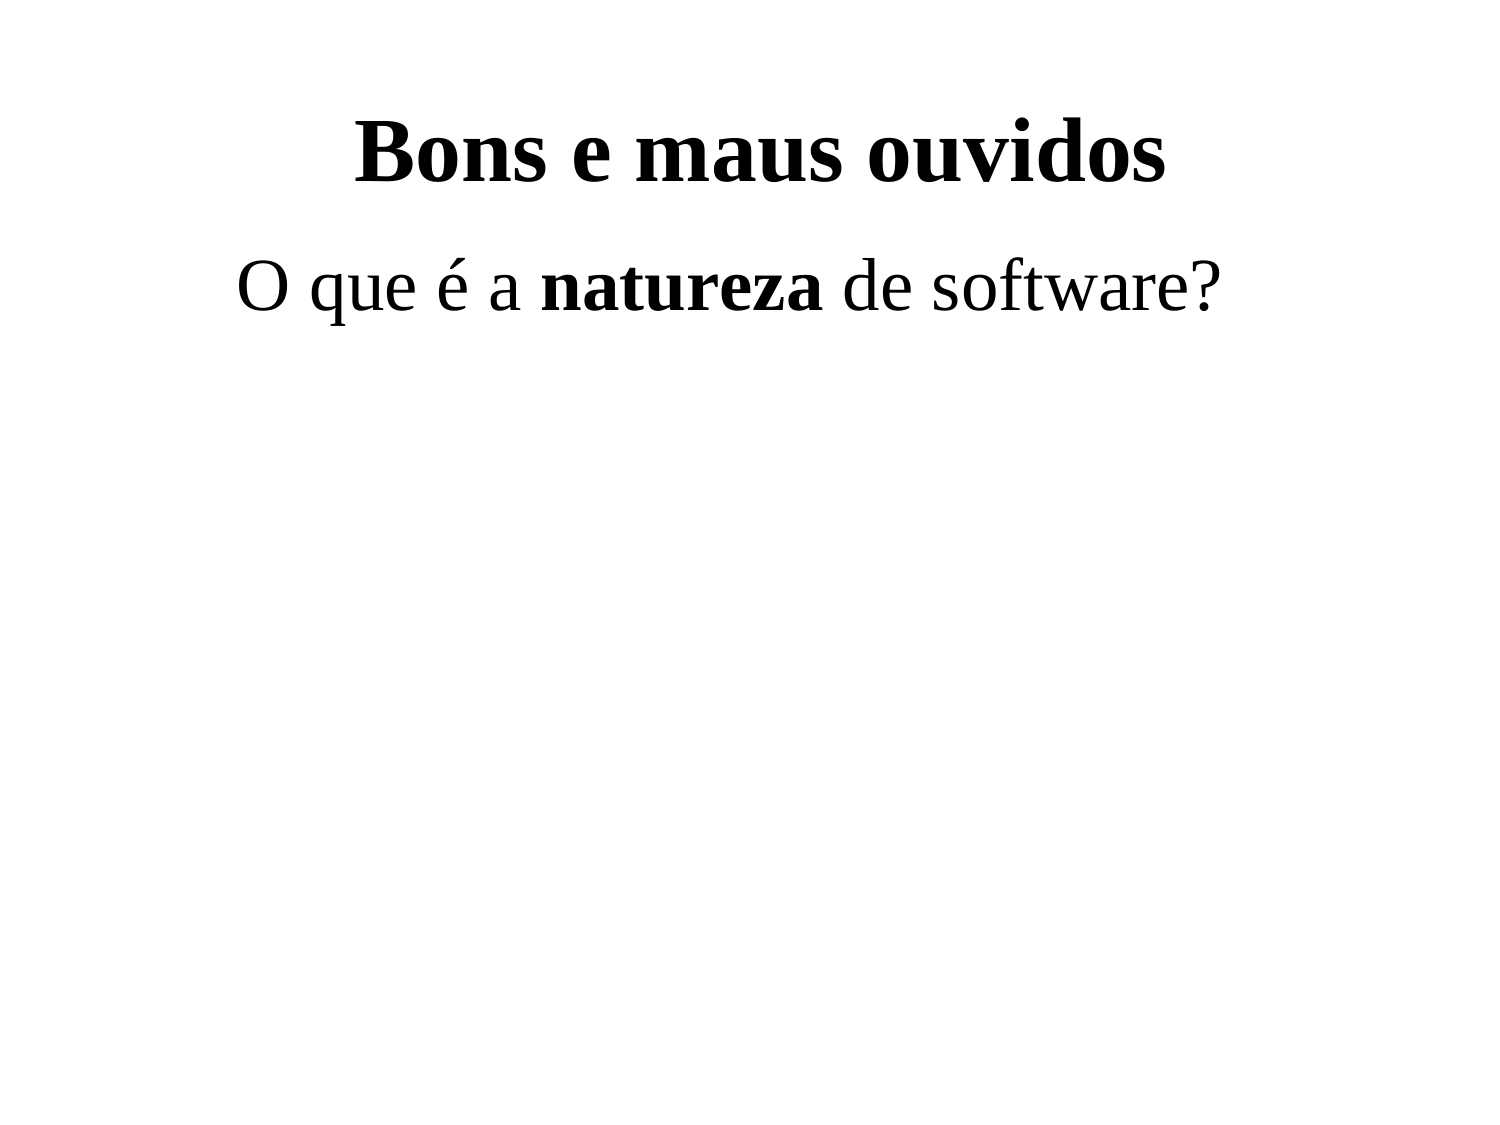

# Bons e maus ouvidos
O que é a natureza de software?